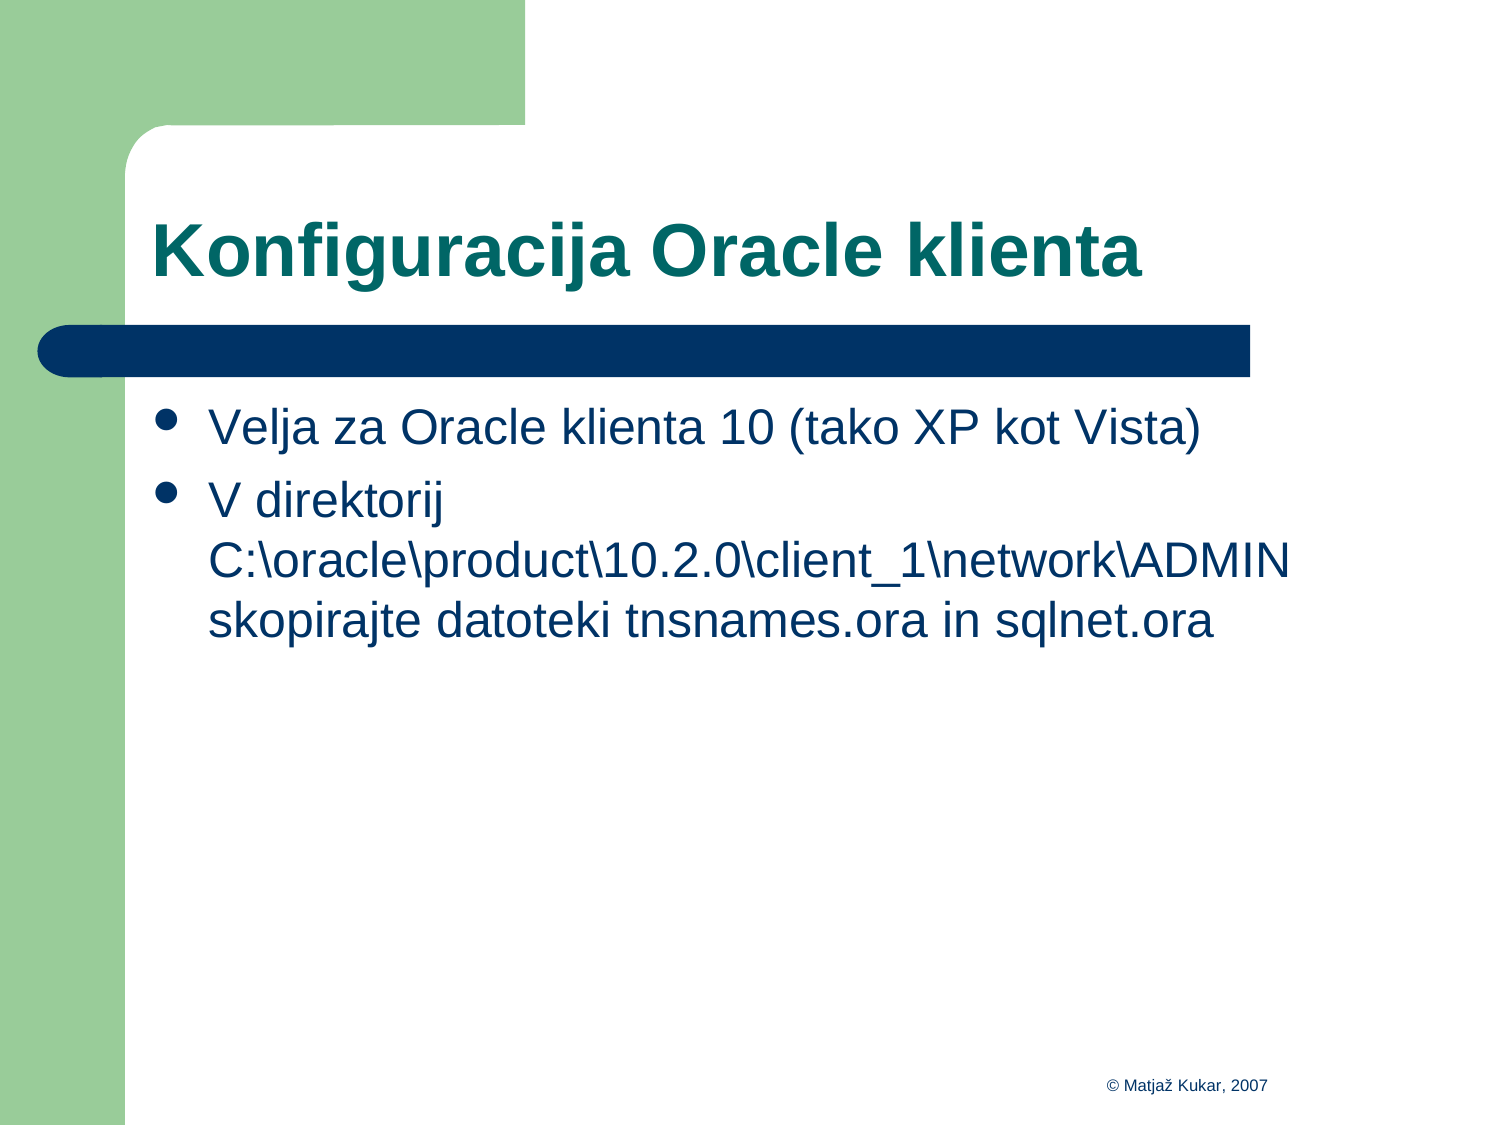

# Konfiguracija Oracle klienta
Velja za Oracle klienta 10 (tako XP kot Vista)
V direktorij
C:\oracle\product\10.2.0\client_1\network\ADMIN
skopirajte datoteki tnsnames.ora in sqlnet.ora
© Matjaž Kukar, 2007